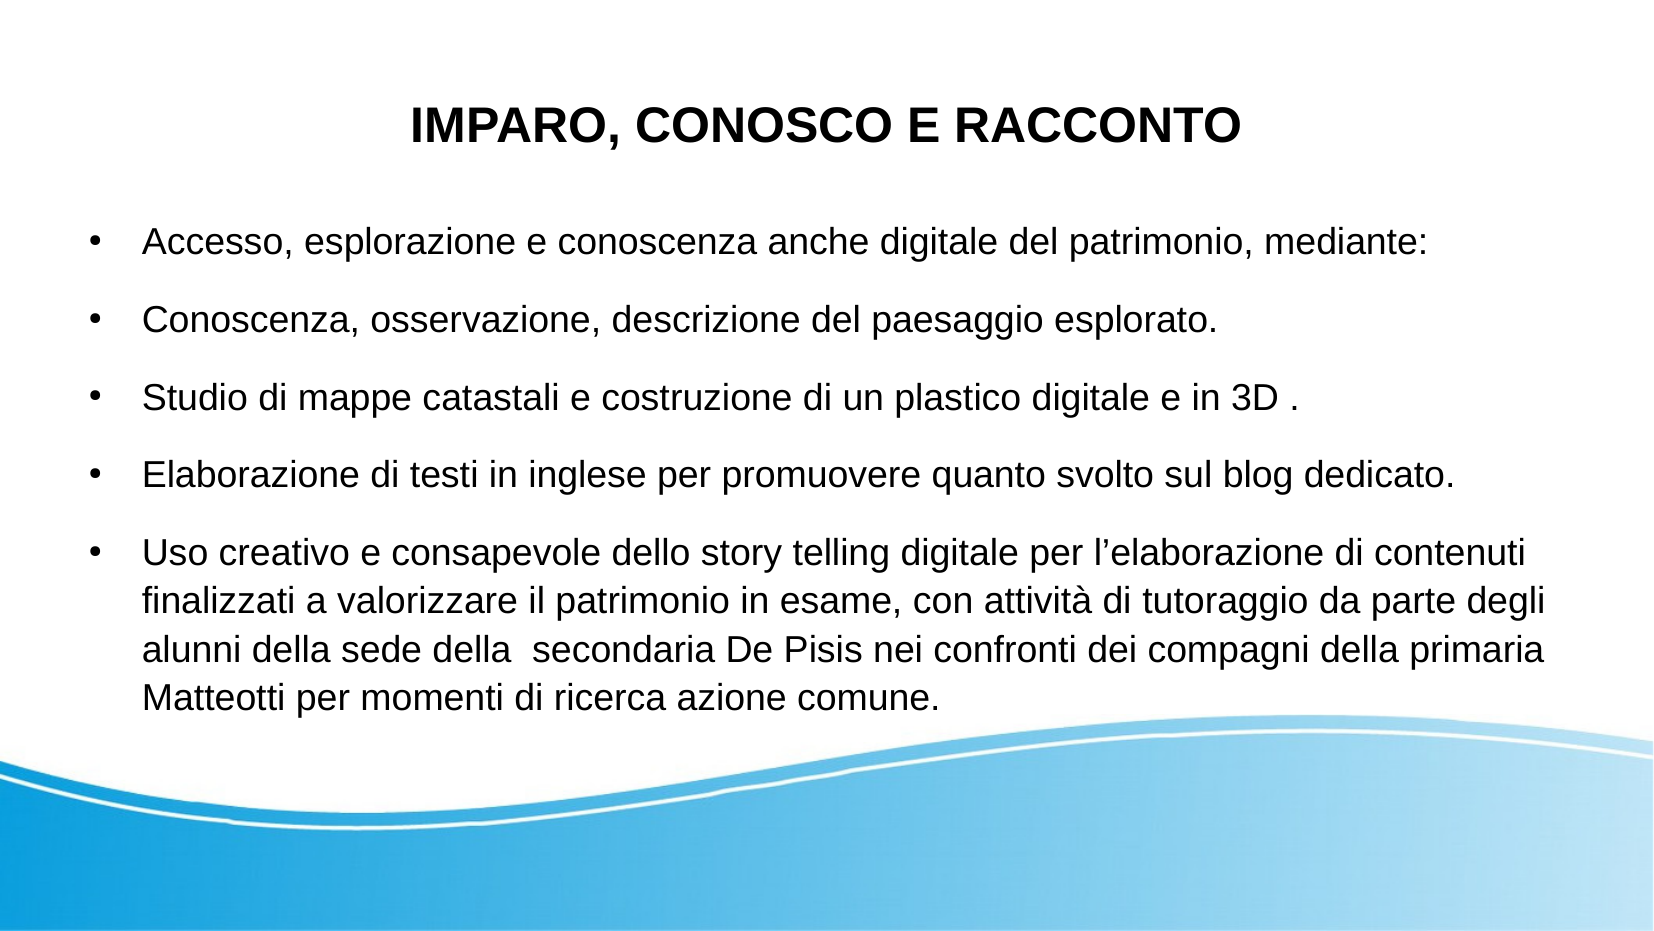

# IMPARO, CONOSCO E RACCONTO
Accesso, esplorazione e conoscenza anche digitale del patrimonio, mediante:
Conoscenza, osservazione, descrizione del paesaggio esplorato.
Studio di mappe catastali e costruzione di un plastico digitale e in 3D .
Elaborazione di testi in inglese per promuovere quanto svolto sul blog dedicato.
Uso creativo e consapevole dello story telling digitale per l’elaborazione di contenuti finalizzati a valorizzare il patrimonio in esame, con attività di tutoraggio da parte degli alunni della sede della secondaria De Pisis nei confronti dei compagni della primaria Matteotti per momenti di ricerca azione comune.